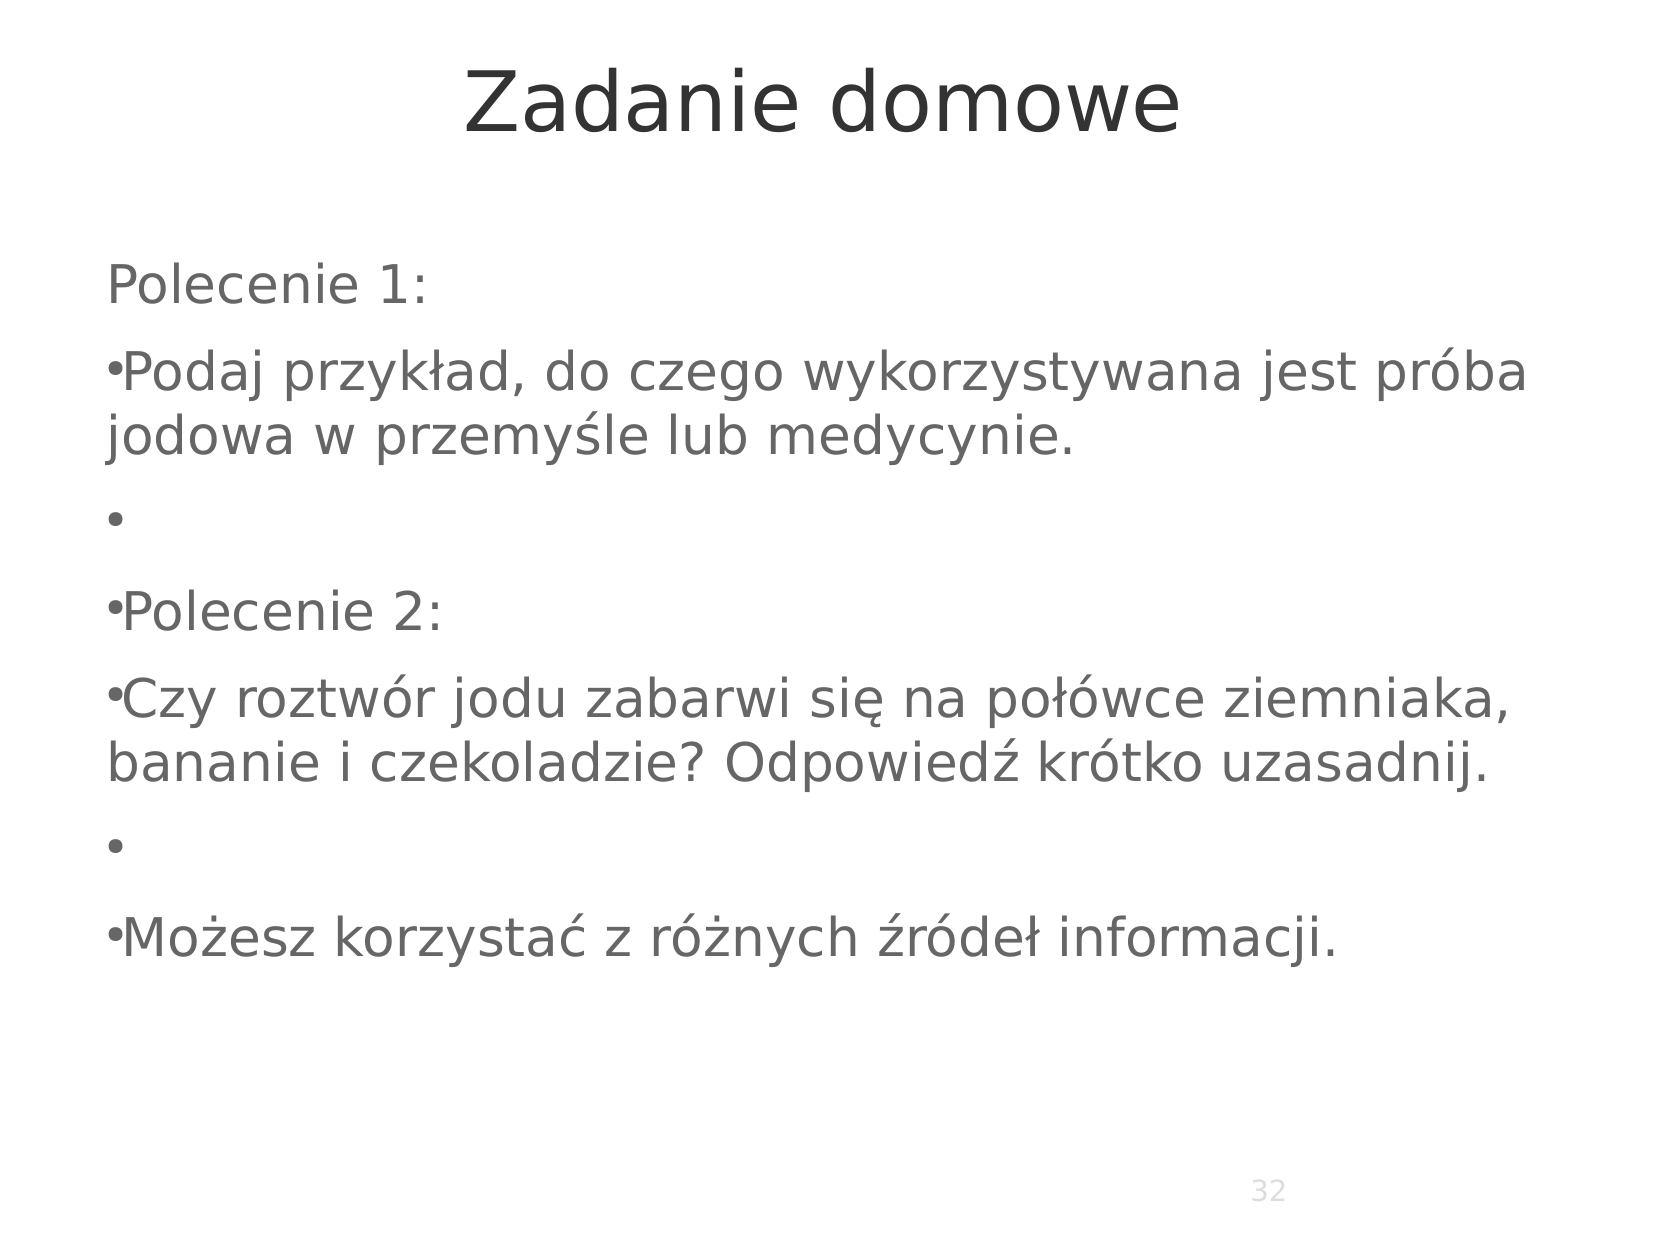

# Zadanie domowe
Polecenie 1:
Podaj przykład, do czego wykorzystywana jest próba jodowa w przemyśle lub medycynie.
Polecenie 2:
Czy roztwór jodu zabarwi się na połówce ziemniaka, bananie i czekoladzie? Odpowiedź krótko uzasadnij.
Możesz korzystać z różnych źródeł informacji.